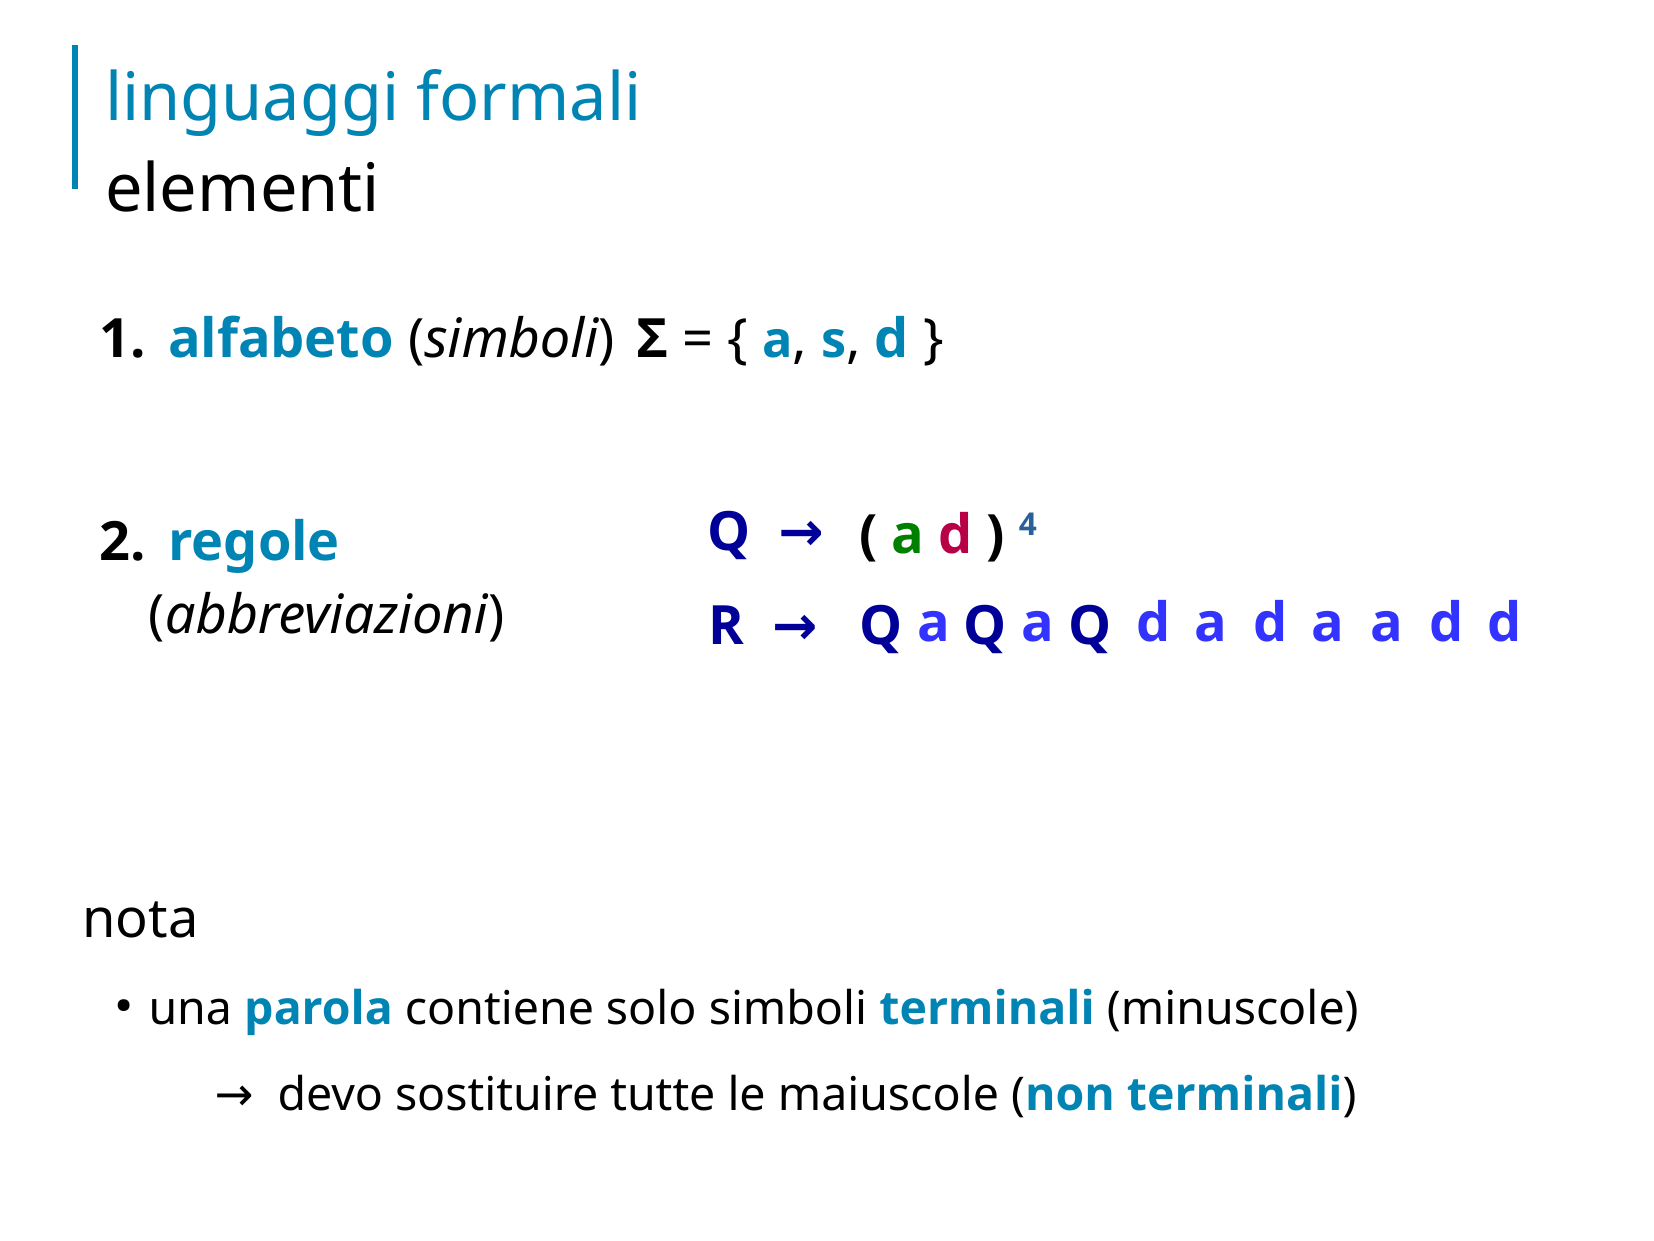

# linguaggi formali elementi
alfabeto (simboli)		Σ = { a, s, d }
regole
(abbreviazioni)
nota
una parola contiene solo simboli terminali (minuscole)
→ devo sostituire tutte le maiuscole (non terminali)
Q →
( a d ) 4
d
d
a
a
d
a
d
a
a
Q
Q
Q
R →